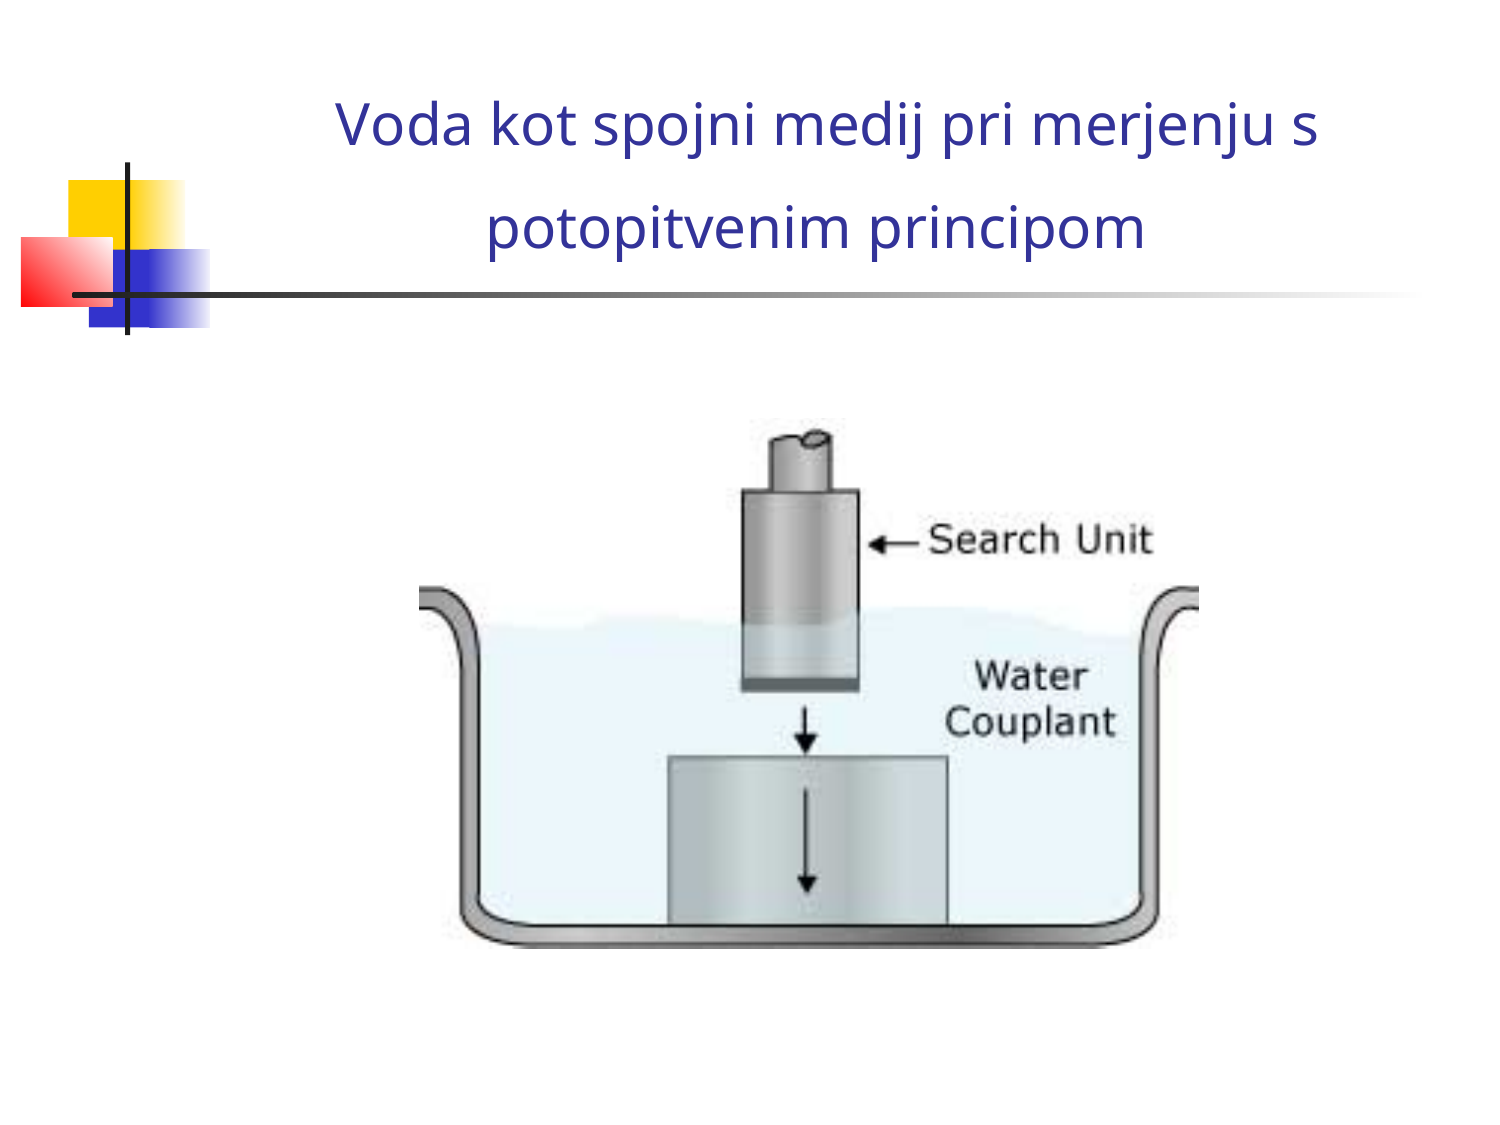

# Voda kot spojni medij pri merjenju s potopitvenim principom